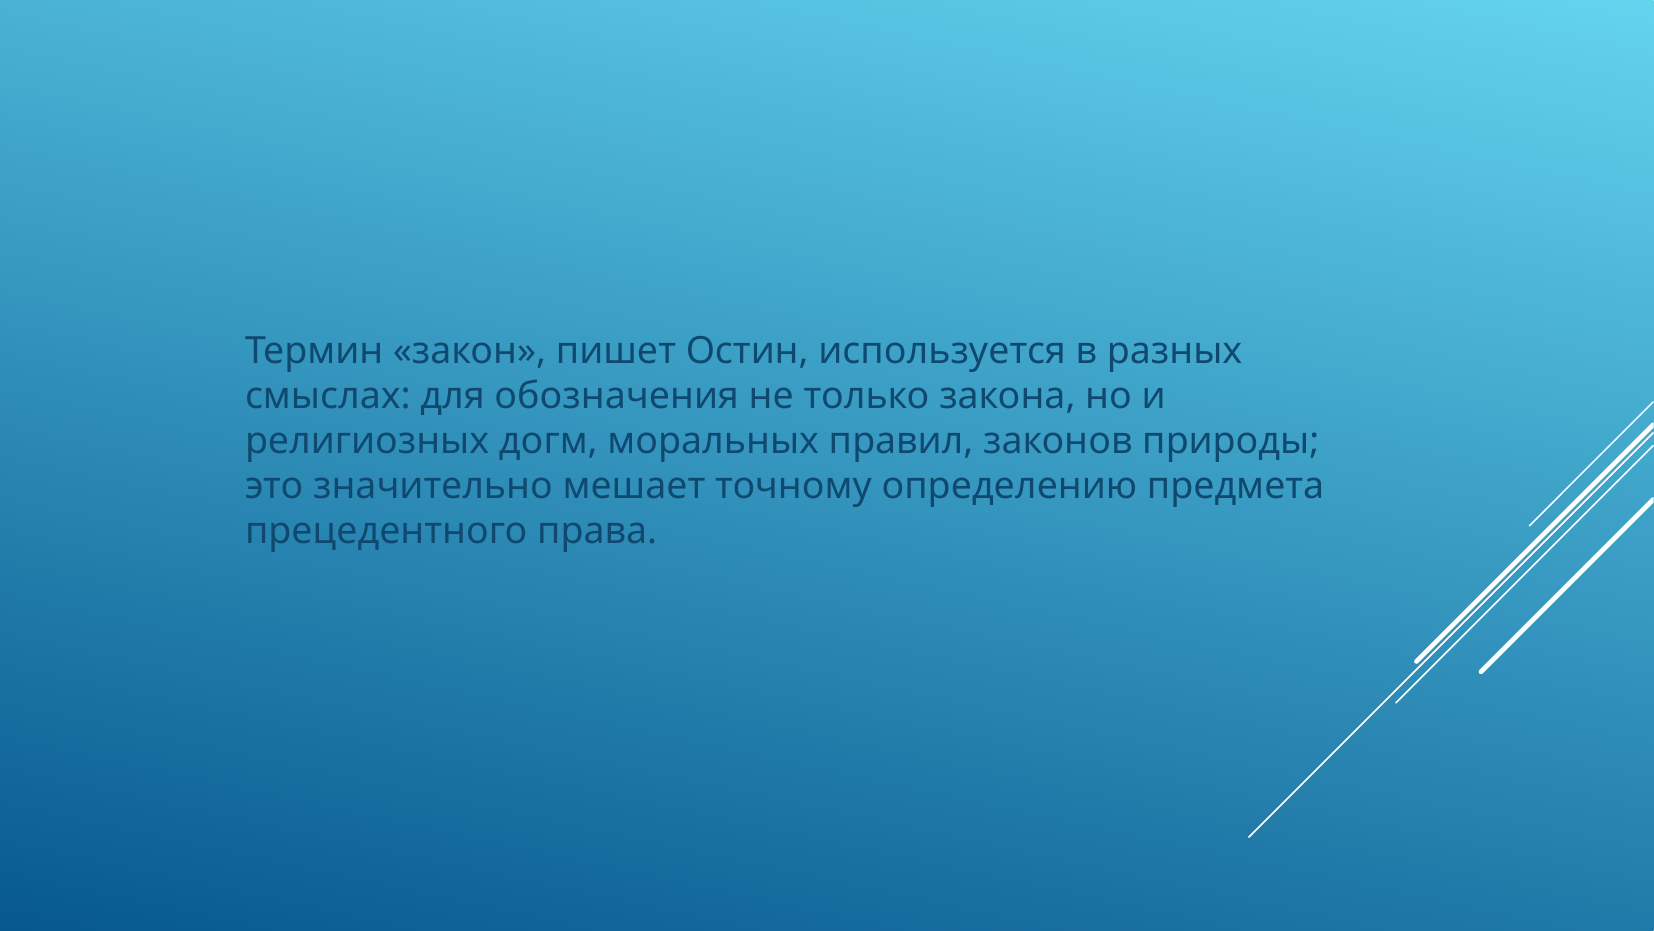

# Термин «закон», пишет Остин, используется в разных смыслах: для обозначения не только закона, но и религиозных догм, моральных правил, законов природы; это значительно мешает точному определению предмета прецедентного права.